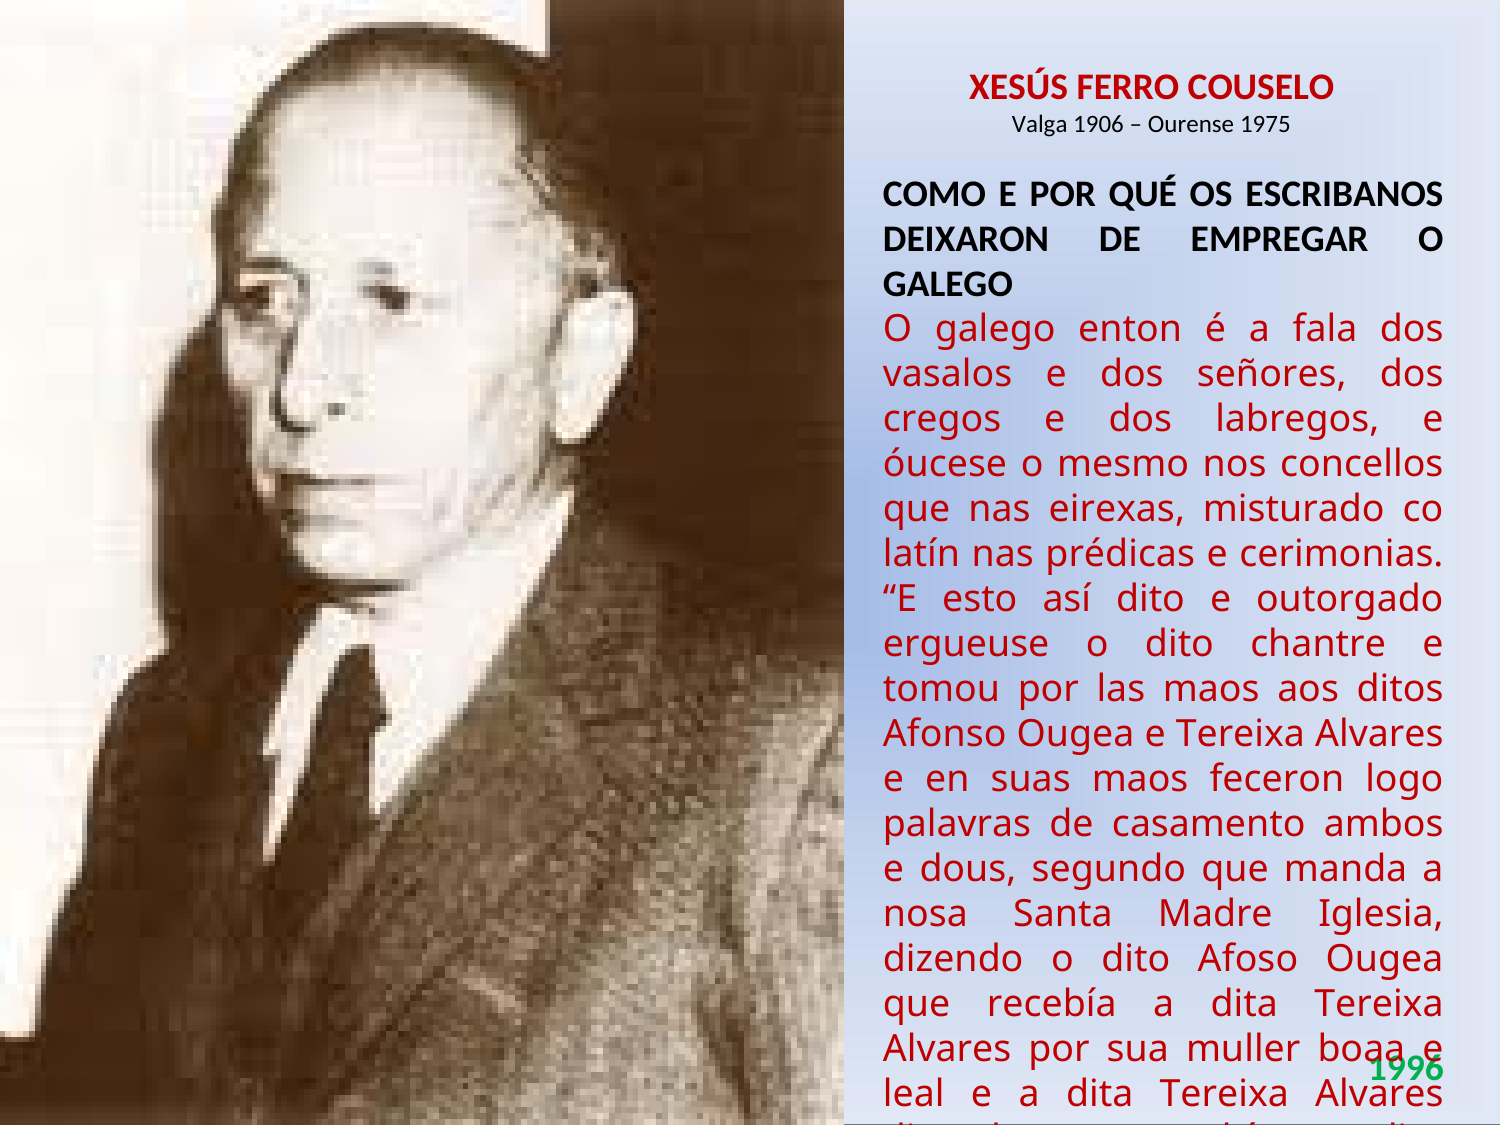

XESÚS FERRO COUSELO
Valga 1906 – Ourense 1975
COMO E POR QUÉ OS ESCRIBANOS DEIXARON DE EMPREGAR O GALEGO
O galego enton é a fala dos vasalos e dos señores, dos cregos e dos labregos, e óucese o mesmo nos concellos que nas eirexas, misturado co latín nas prédicas e cerimonias. “E esto así dito e outorgado ergueuse o dito chantre e tomou por las maos aos ditos Afonso Ougea e Tereixa Alvares e en suas maos feceron logo palavras de casamento ambos e dous, segundo que manda a nosa Santa Madre Iglesia, dizendo o dito Afoso Ougea que recebía a dita Tereixa Alvares por sua muller boaa e leal e a dita Tereixa Alvares dizendo que reçebía ao dito Afonso Ougea por seu marido boo e leal…” Ansí se fixo un casamento, nos comenzos do catrocentos, según as Notas de Estebo Pérez, chanceller do Cabidoo da Catedral de Ourense...
1996